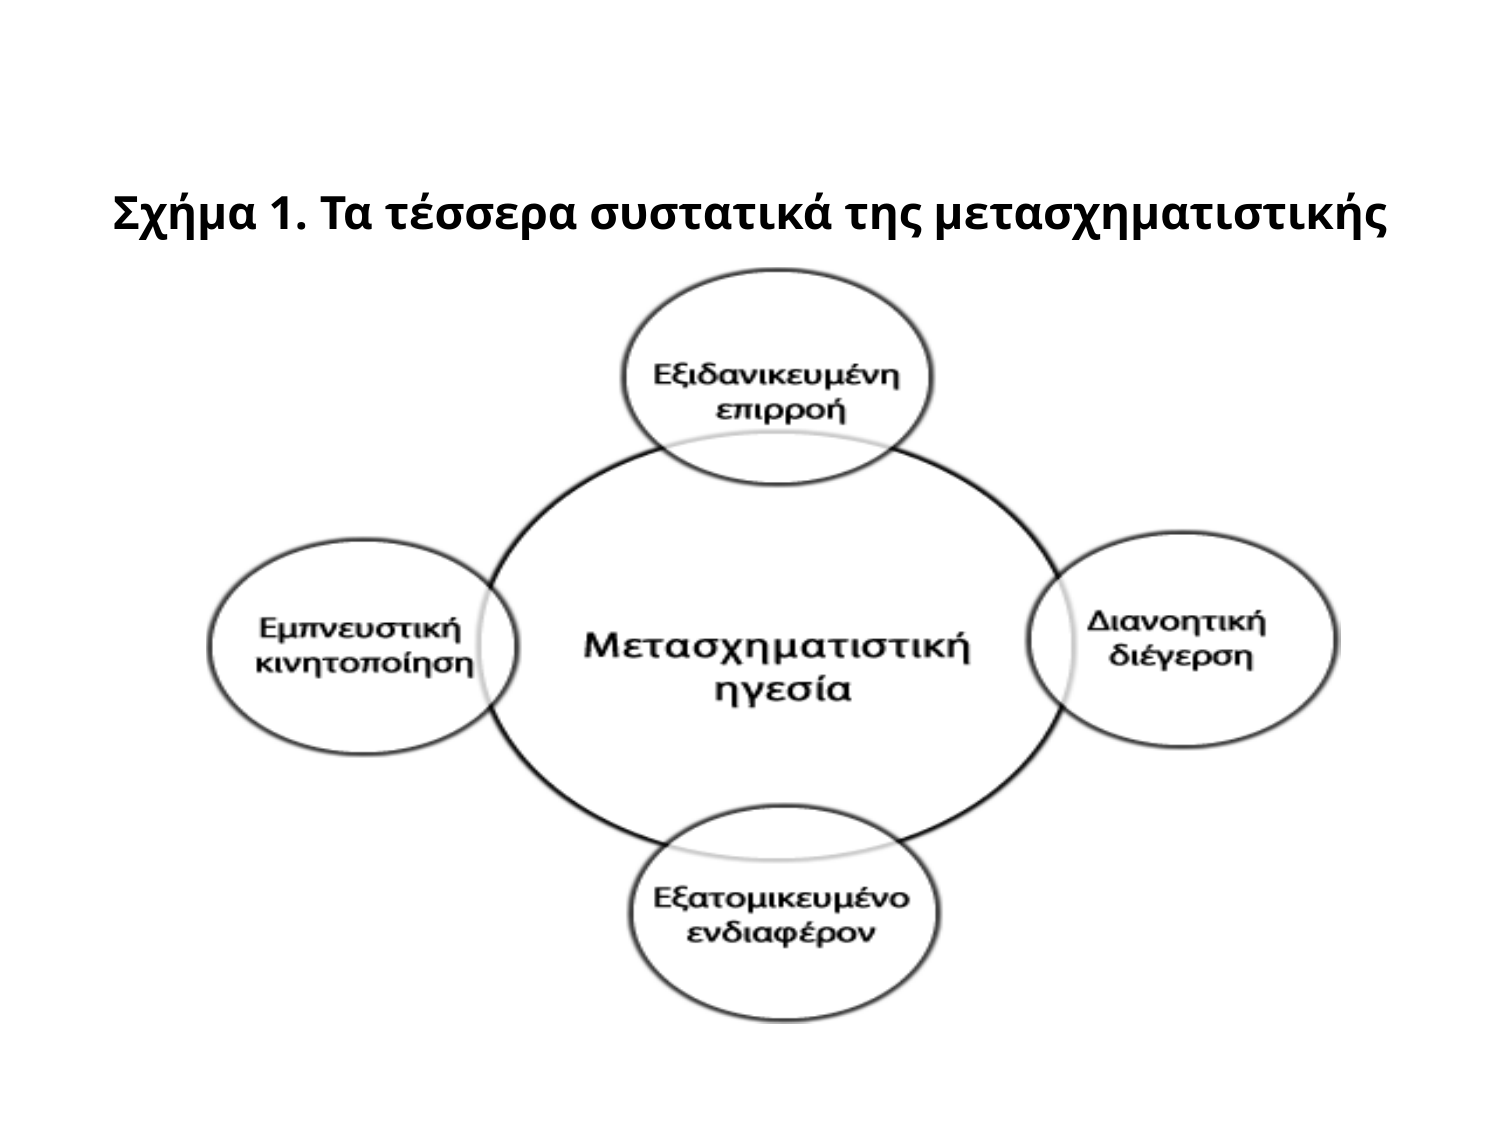

# Σχήμα 1. Τα τέσσερα συστατικά της μετασχηματιστικής ηγεσίας (Bass & Riggio, 2006)